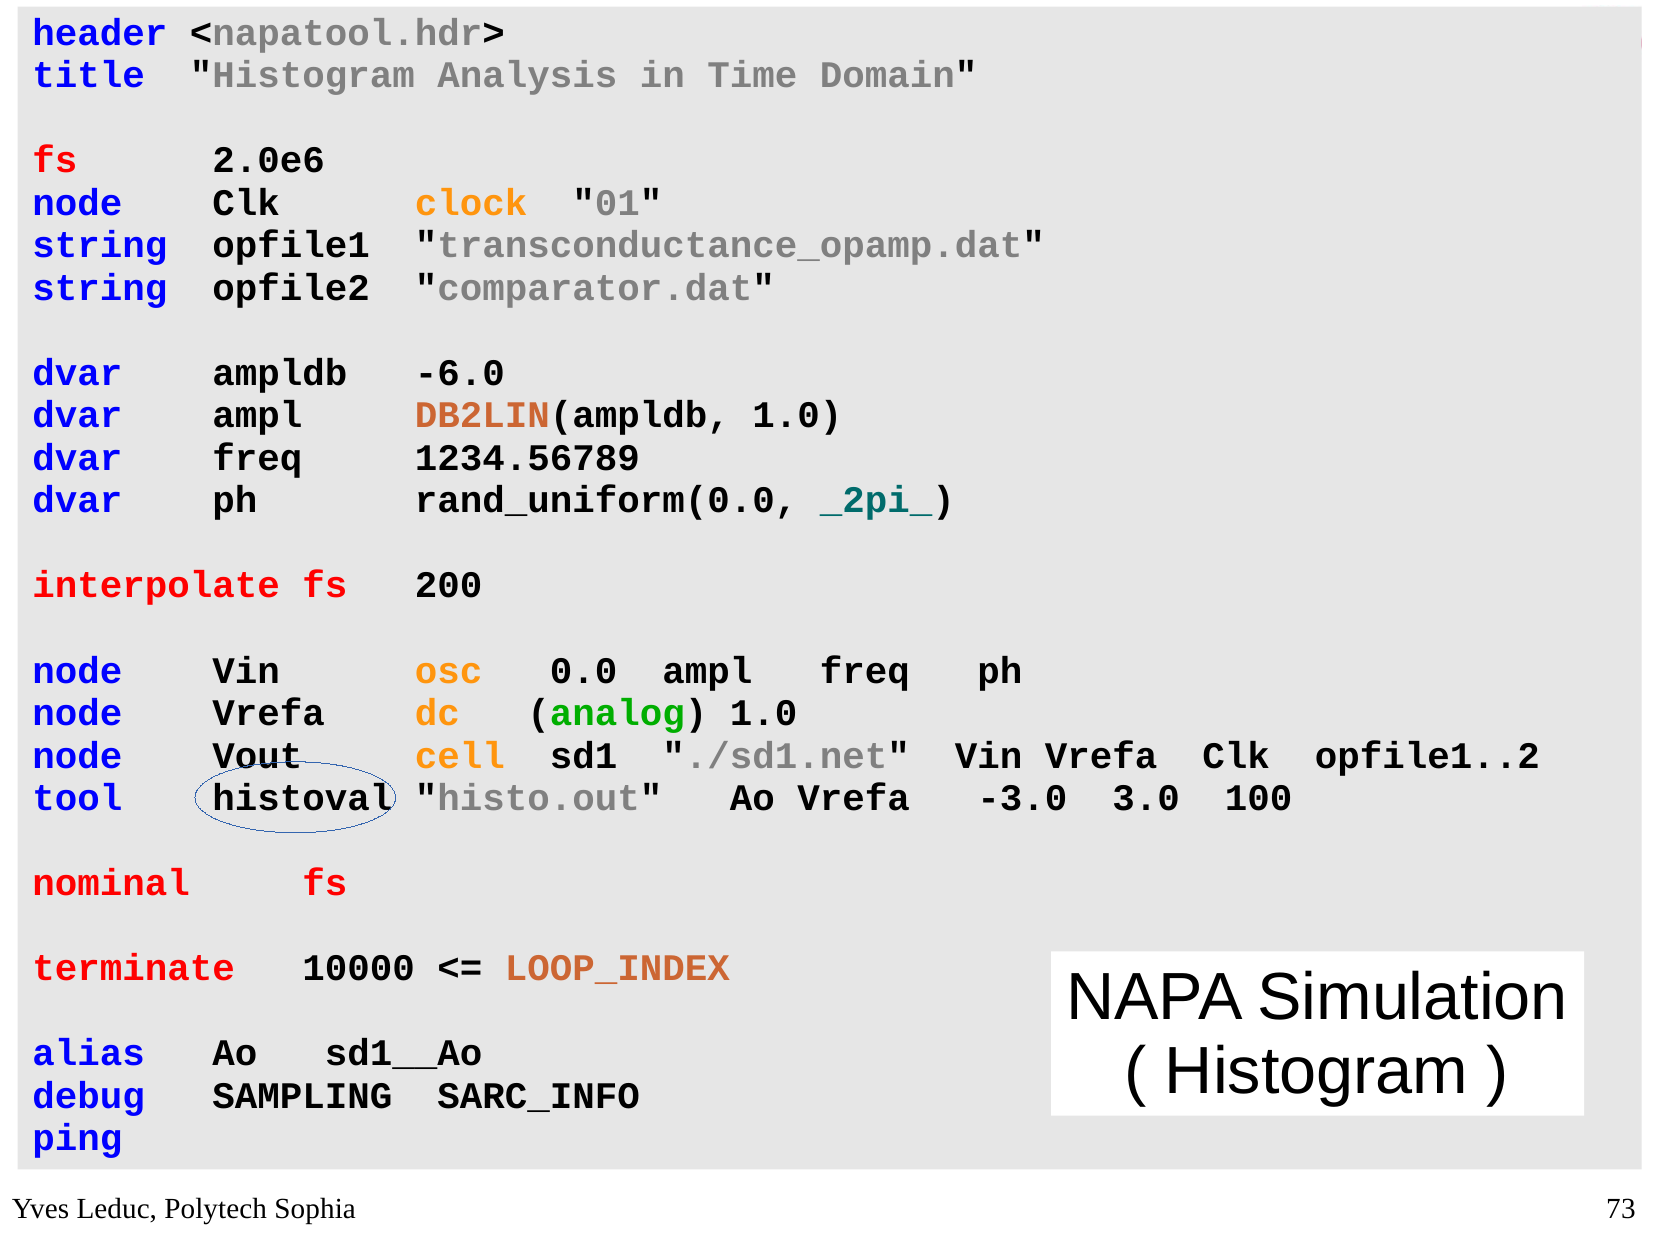

header <napatool.hdr>
title "Histogram Analysis in Time Domain"
fs 2.0e6
node Clk clock "01"
string opfile1 "transconductance_opamp.dat"
string opfile2 "comparator.dat"
dvar ampldb -6.0
dvar ampl DB2LIN(ampldb, 1.0)
dvar freq 1234.56789
dvar ph rand_uniform(0.0, _2pi_)
interpolate fs 200
node Vin osc 0.0 ampl freq ph
node Vrefa dc (analog) 1.0
node Vout cell sd1 "./sd1.net" Vin Vrefa Clk opfile1..2
tool histoval "histo.out" Ao Vrefa -3.0 3.0 100
nominal fs
terminate 10000 <= LOOP_INDEX
alias Ao sd1__Ao
debug SAMPLING SARC_INFO
ping
NAPA Simulation
( Histogram )
Yves Leduc, Polytech Sophia
73